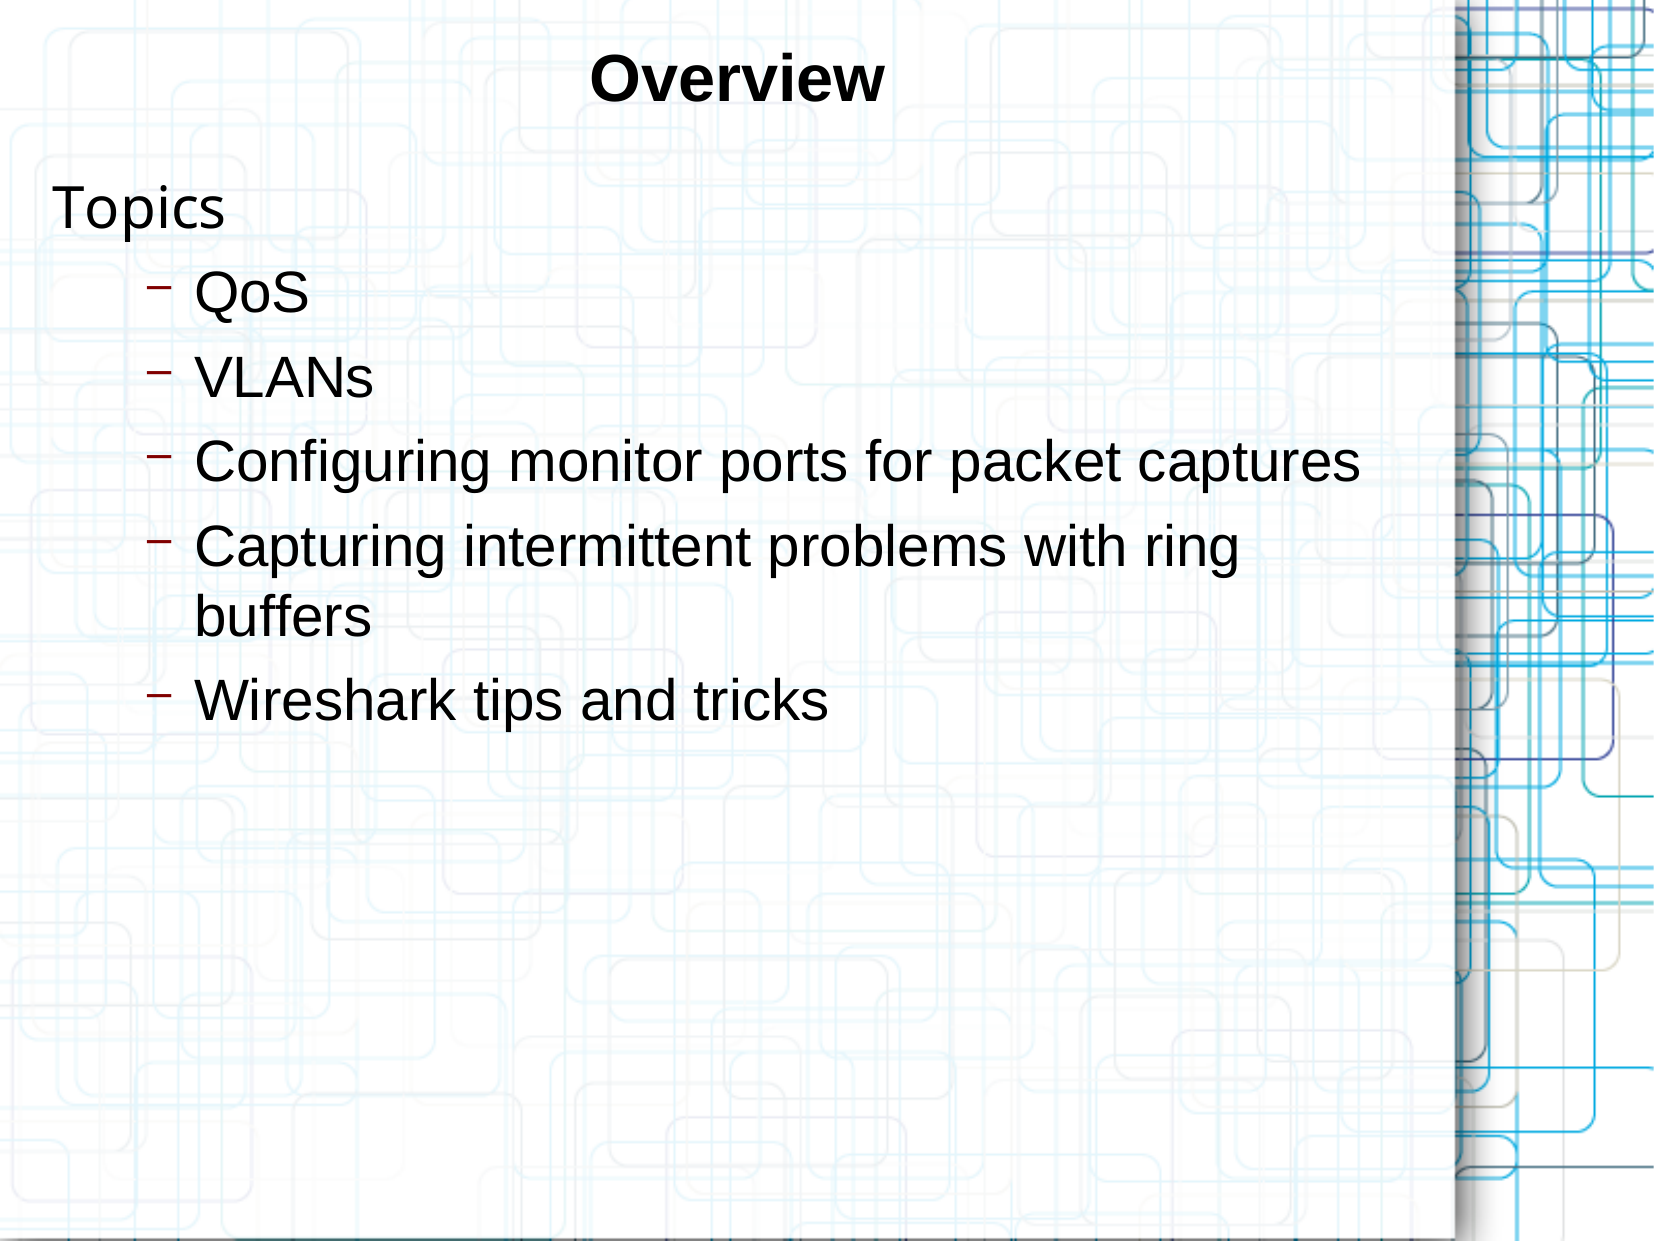

# Overview
Topics
QoS
VLANs
Configuring monitor ports for packet captures
Capturing intermittent problems with ring buffers
Wireshark tips and tricks